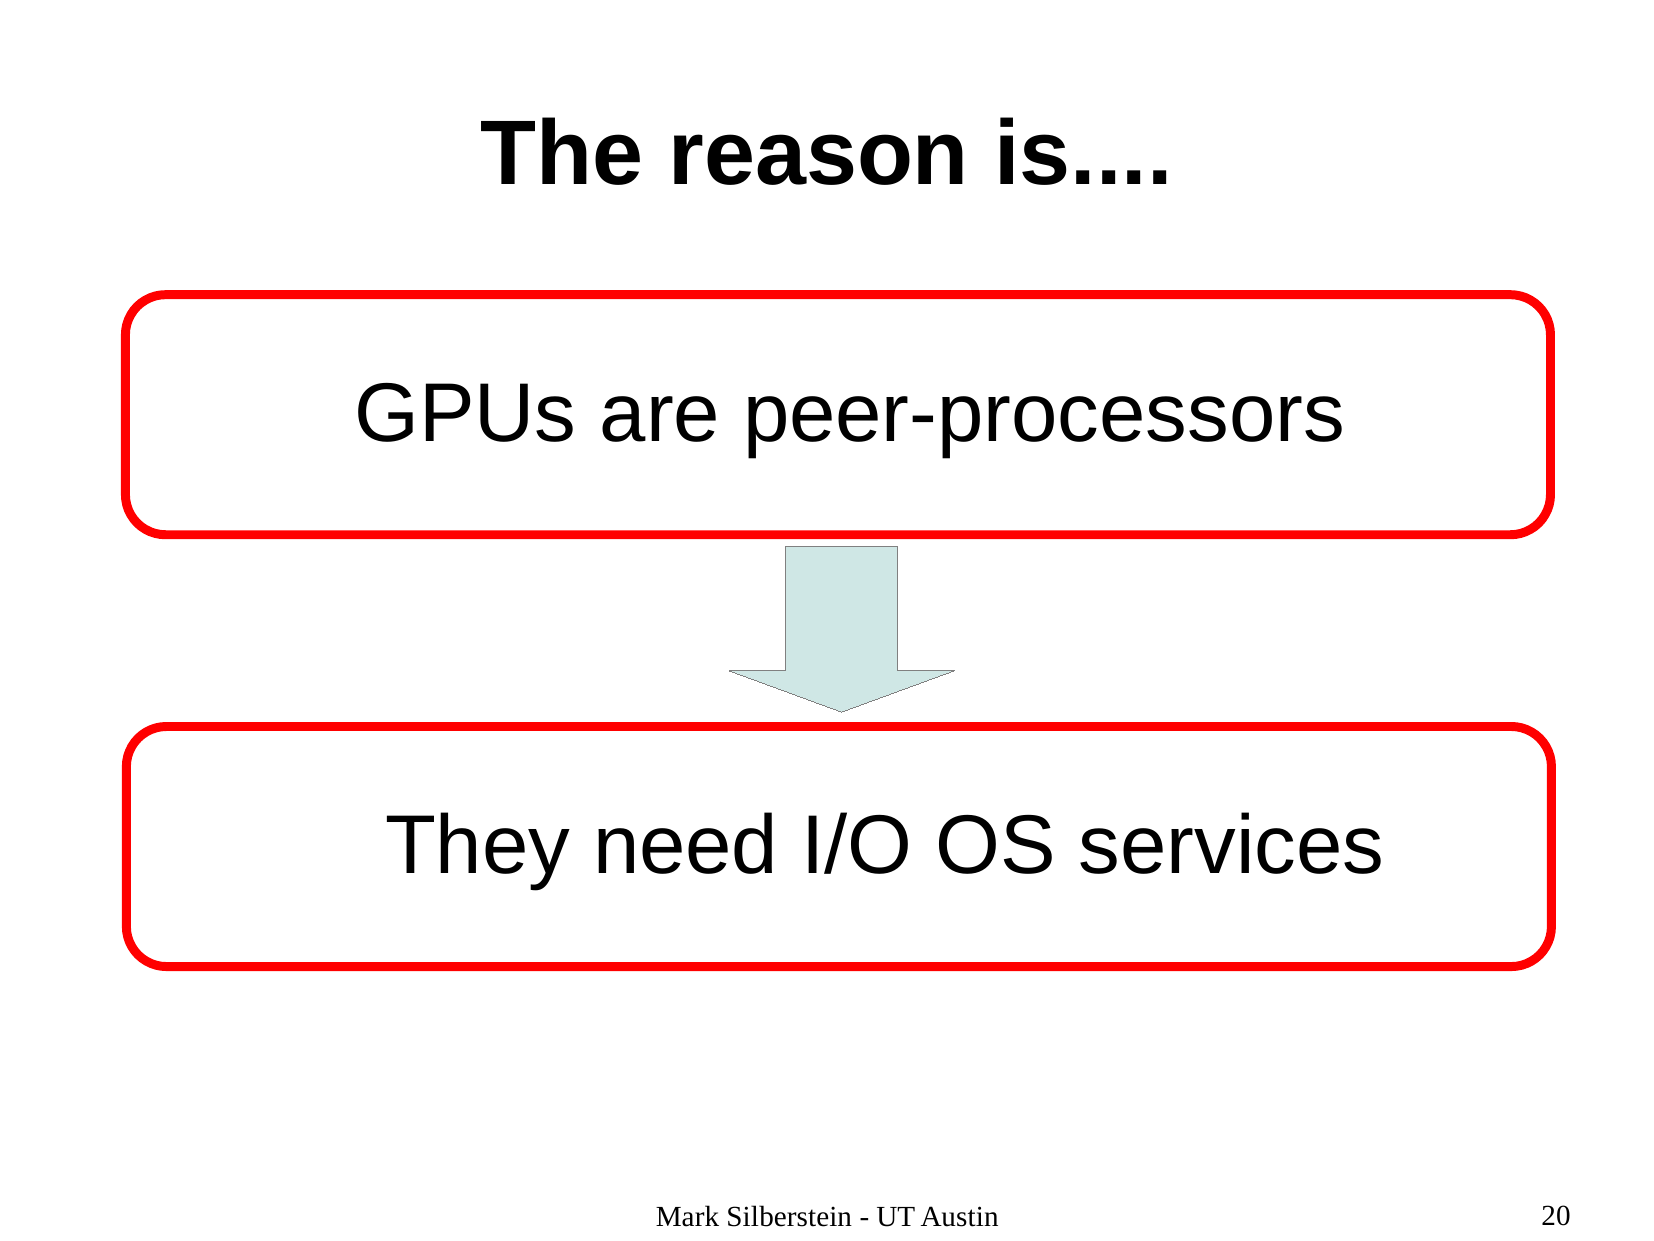

# The reason is....
GPUs are peer-processors
They need I/O OS services
20
Mark Silberstein - UT Austin